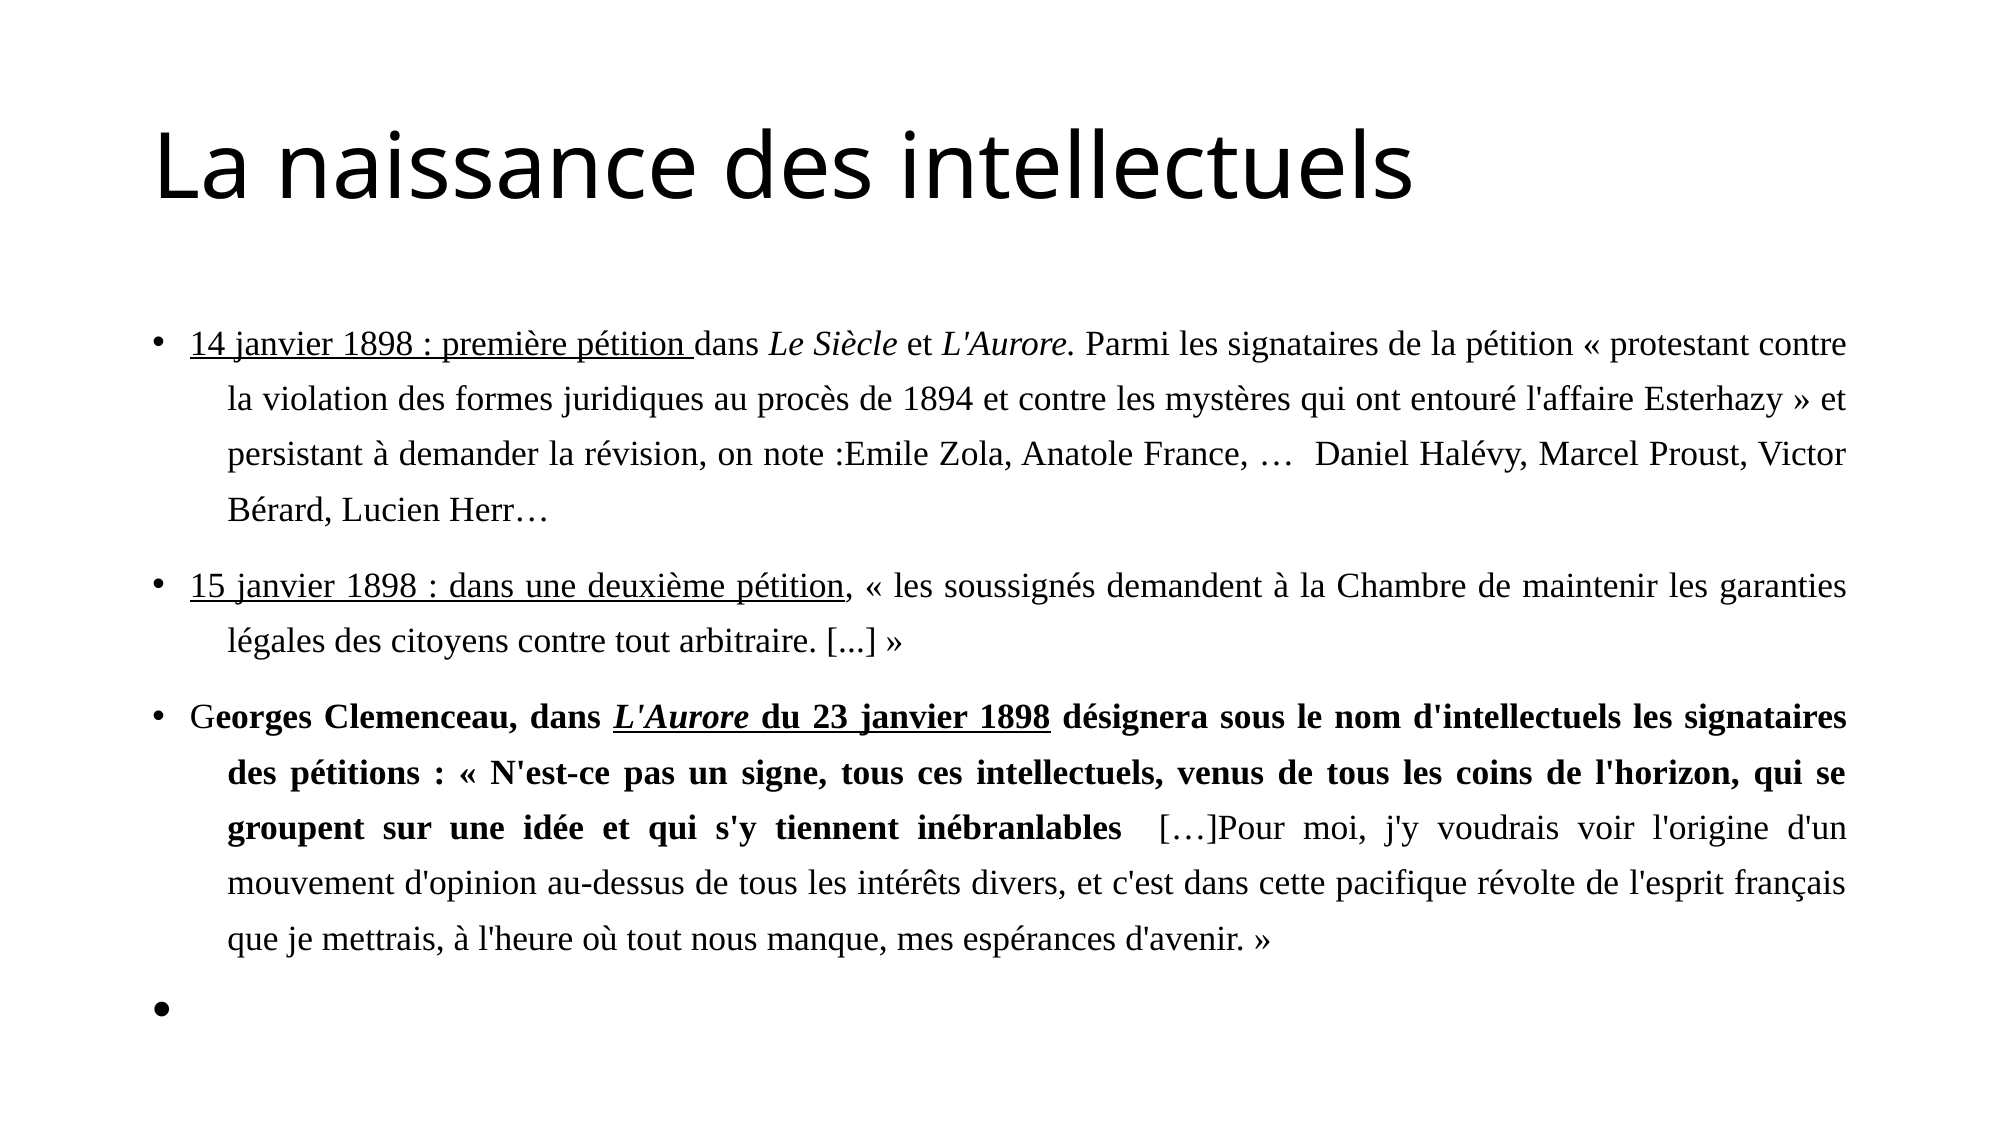

# La naissance des intellectuels
14 janvier 1898 : première pétition dans Le Siècle et L'Aurore. Parmi les signataires de la pétition « protestant contre la violation des formes juridiques au procès de 1894 et contre les mystères qui ont entouré l'affaire Esterhazy » et persistant à demander la révision, on note :Emile Zola, Anatole France, … Daniel Halévy, Marcel Proust, Victor Bérard, Lucien Herr…
15 janvier 1898 : dans une deuxième pétition, « les soussignés demandent à la Chambre de maintenir les garanties légales des citoyens contre tout arbitraire. [...] »
Georges Clemenceau, dans L'Aurore du 23 janvier 1898 désignera sous le nom d'intellectuels les signataires des pétitions : « N'est-ce pas un signe, tous ces intellectuels, venus de tous les coins de l'horizon, qui se groupent sur une idée et qui s'y tiennent inébranlables […]Pour moi, j'y voudrais voir l'origine d'un mouvement d'opinion au-dessus de tous les intérêts divers, et c'est dans cette pacifique révolte de l'esprit français que je mettrais, à l'heure où tout nous manque, mes espérances d'avenir. »